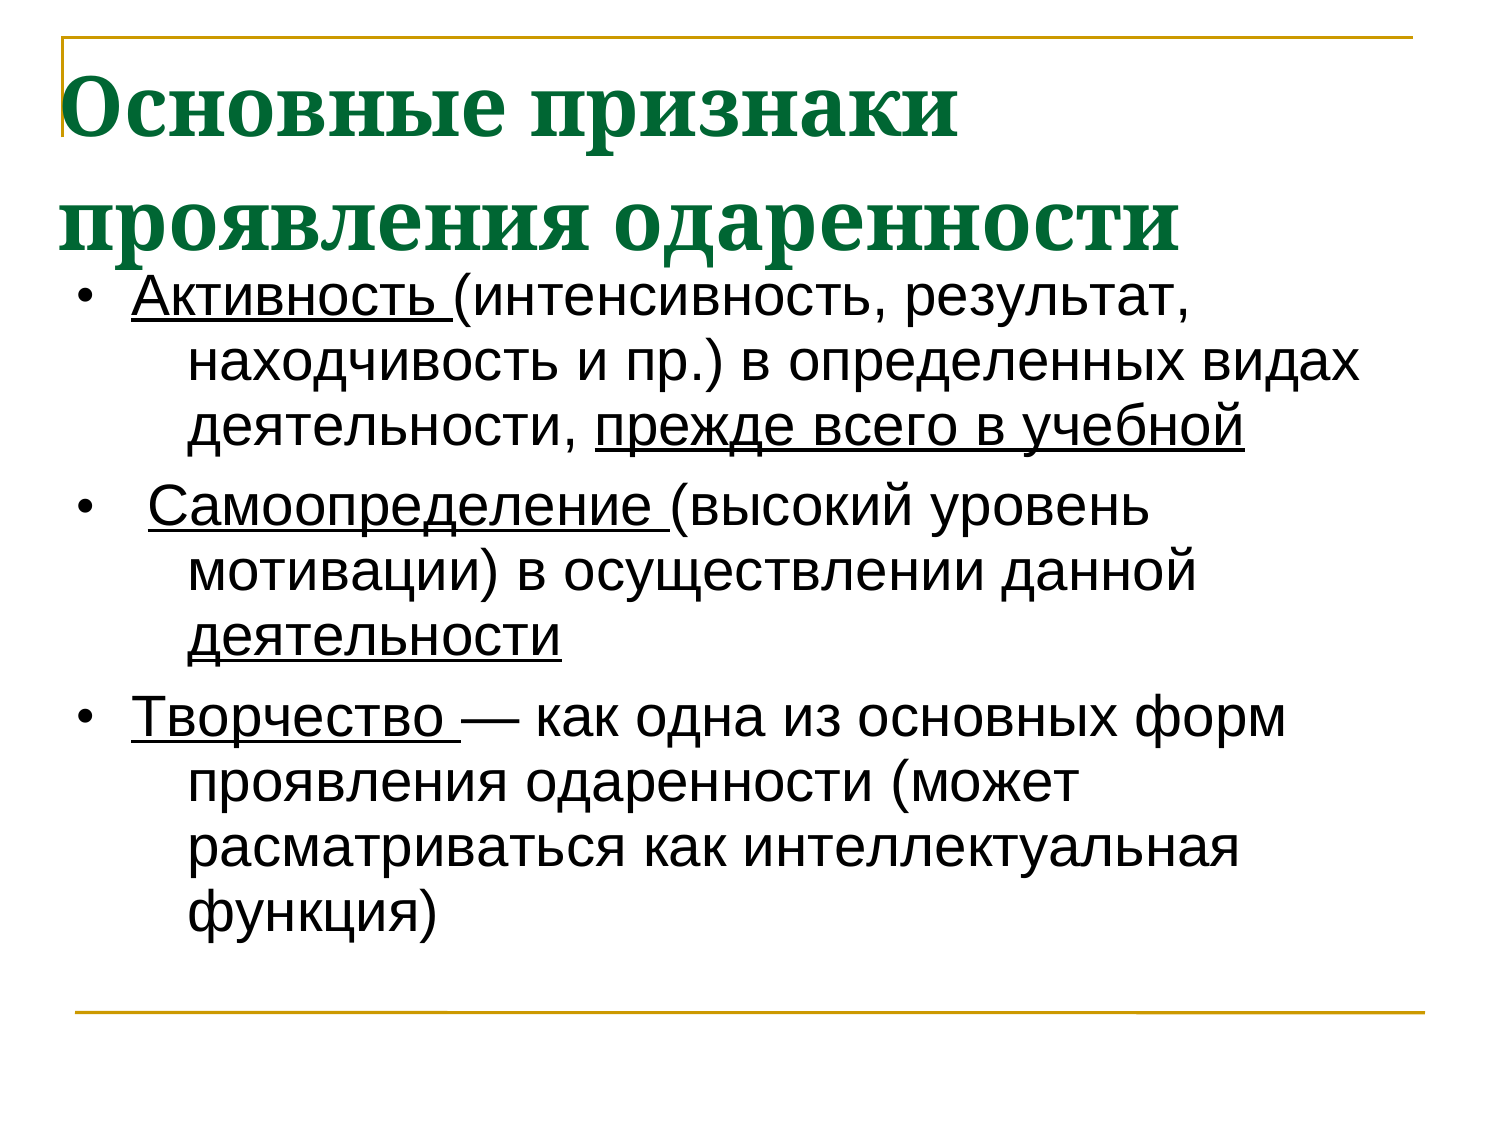

# Основные признаки проявления одаренности
Активность (интенсивность, результат, находчивость и пр.) в определенных видах деятельности, прежде всего в учебной
 Самоопределение (высокий уровень мотивации) в осуществлении данной деятельности
Творчество — как одна из основных форм проявления одаренности (может расматриваться как интеллектуальная функция)